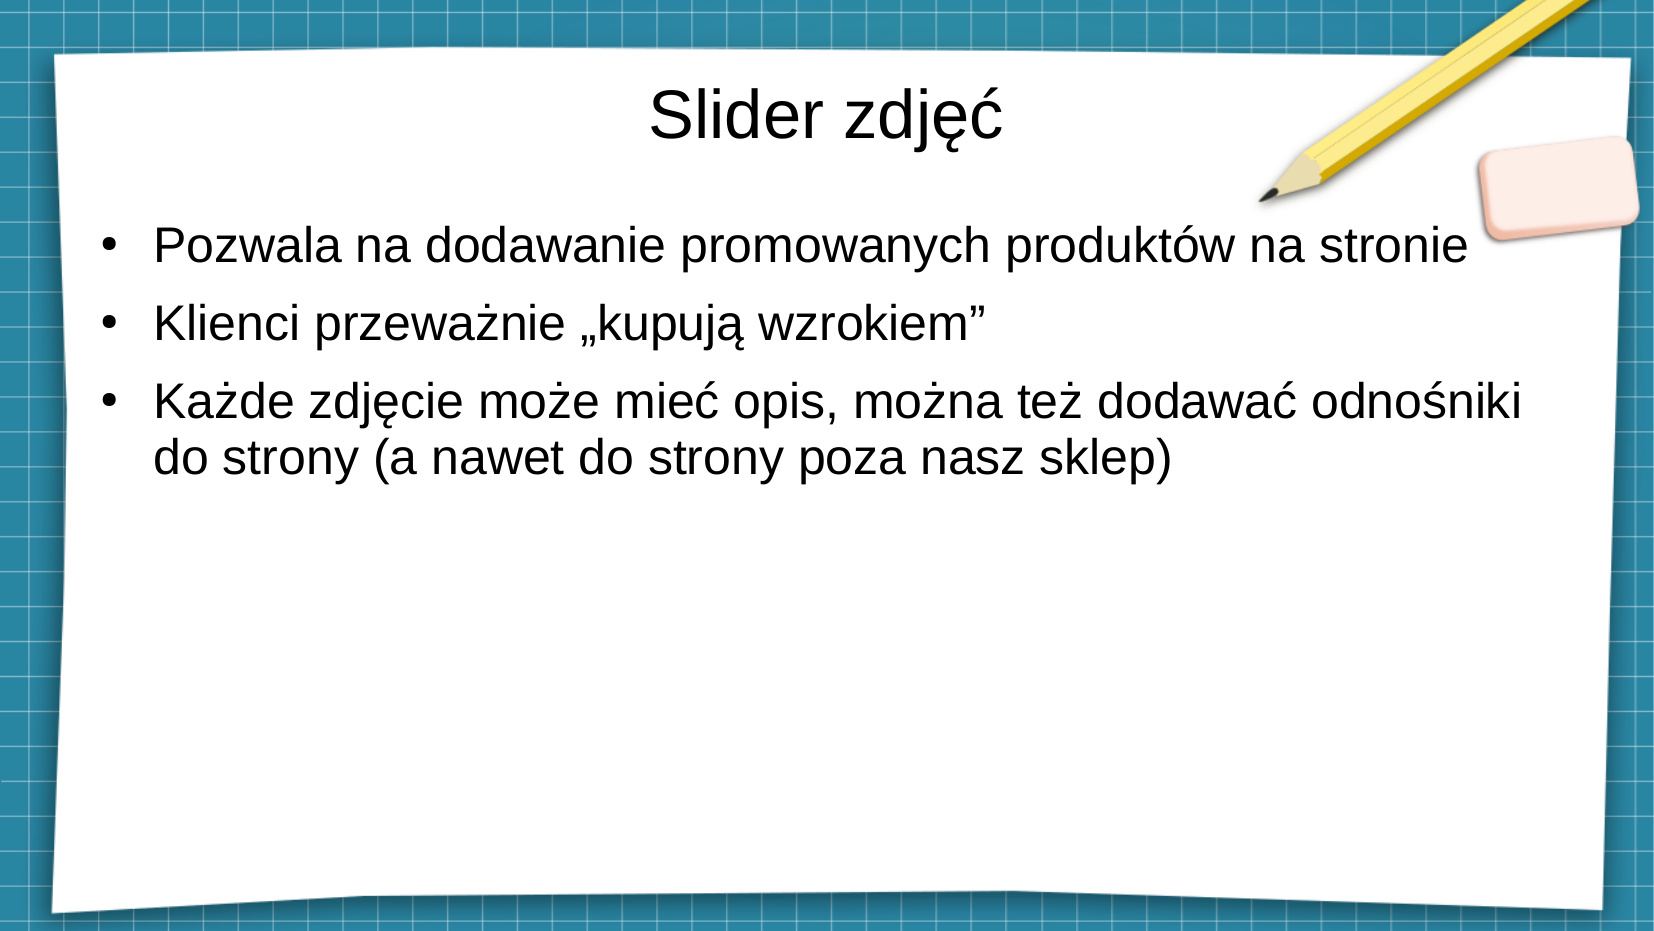

# Slider zdjęć
Pozwala na dodawanie promowanych produktów na stronie
Klienci przeważnie „kupują wzrokiem”
Każde zdjęcie może mieć opis, można też dodawać odnośniki do strony (a nawet do strony poza nasz sklep)